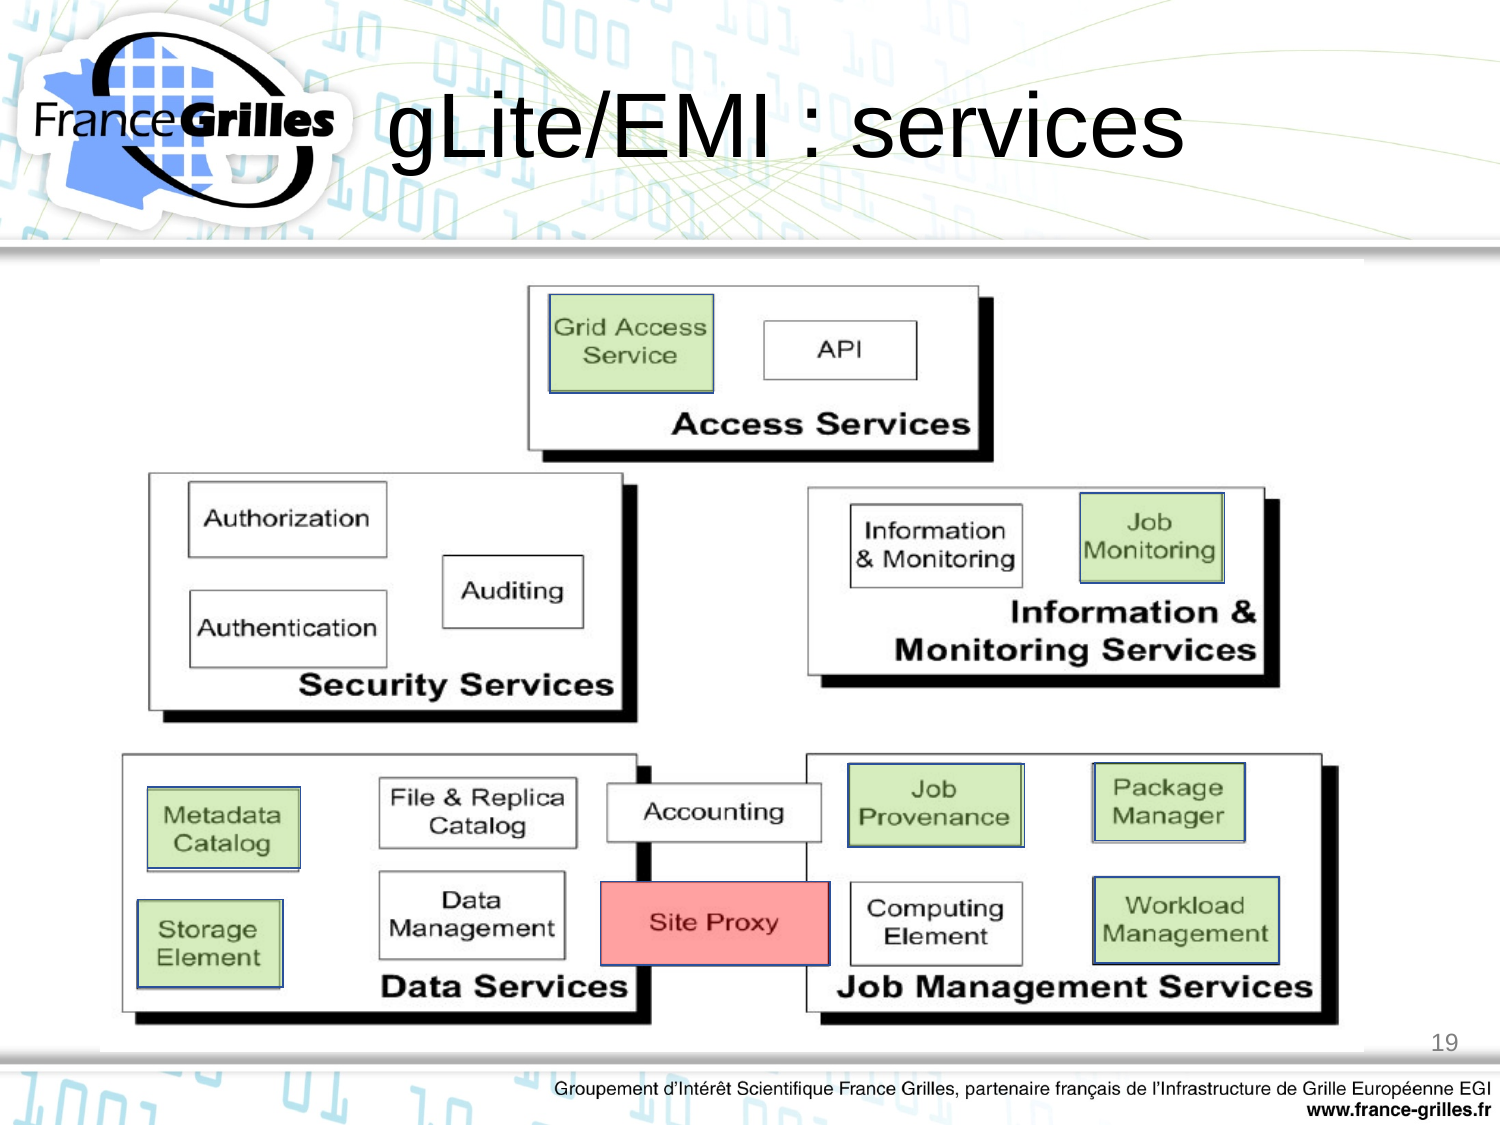

# gLite/EMI : services
19
Introduction aux grilles